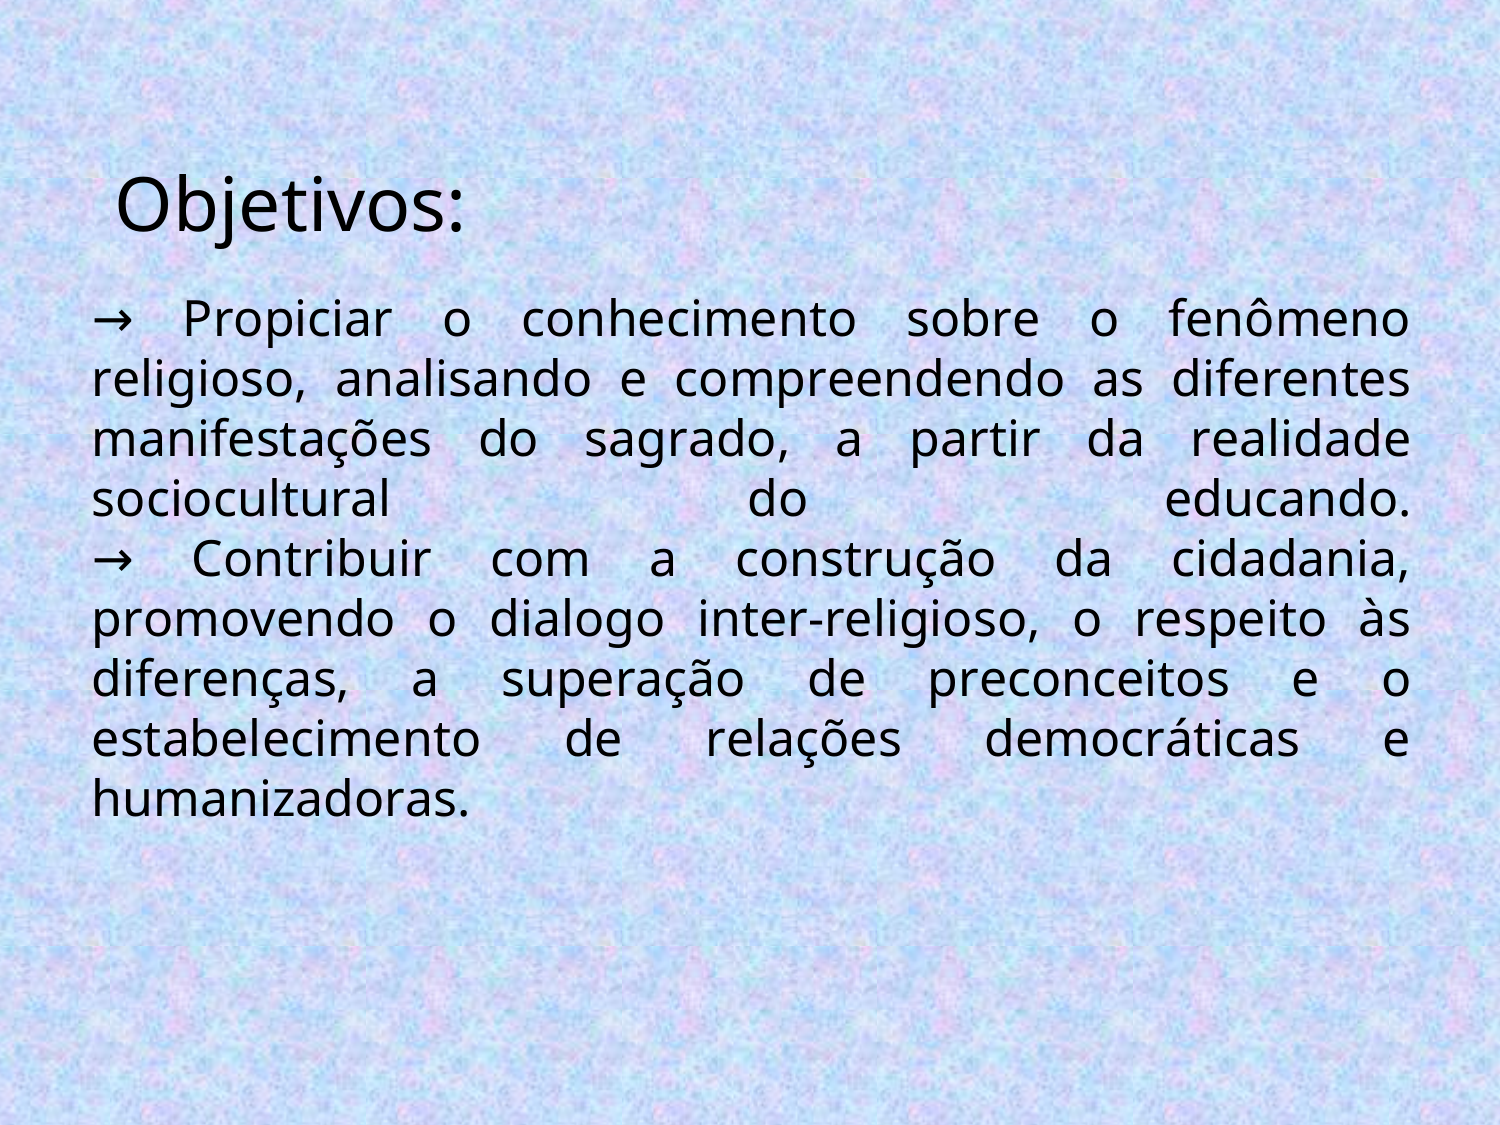

Objetivos:
# → Propiciar o conhecimento sobre o fenômeno religioso, analisando e compreendendo as diferentes manifestações do sagrado, a partir da realidade sociocultural do educando. → Contribuir com a construção da cidadania, promovendo o dialogo inter-religioso, o respeito às diferenças, a superação de preconceitos e o estabelecimento de relações democráticas e humanizadoras.